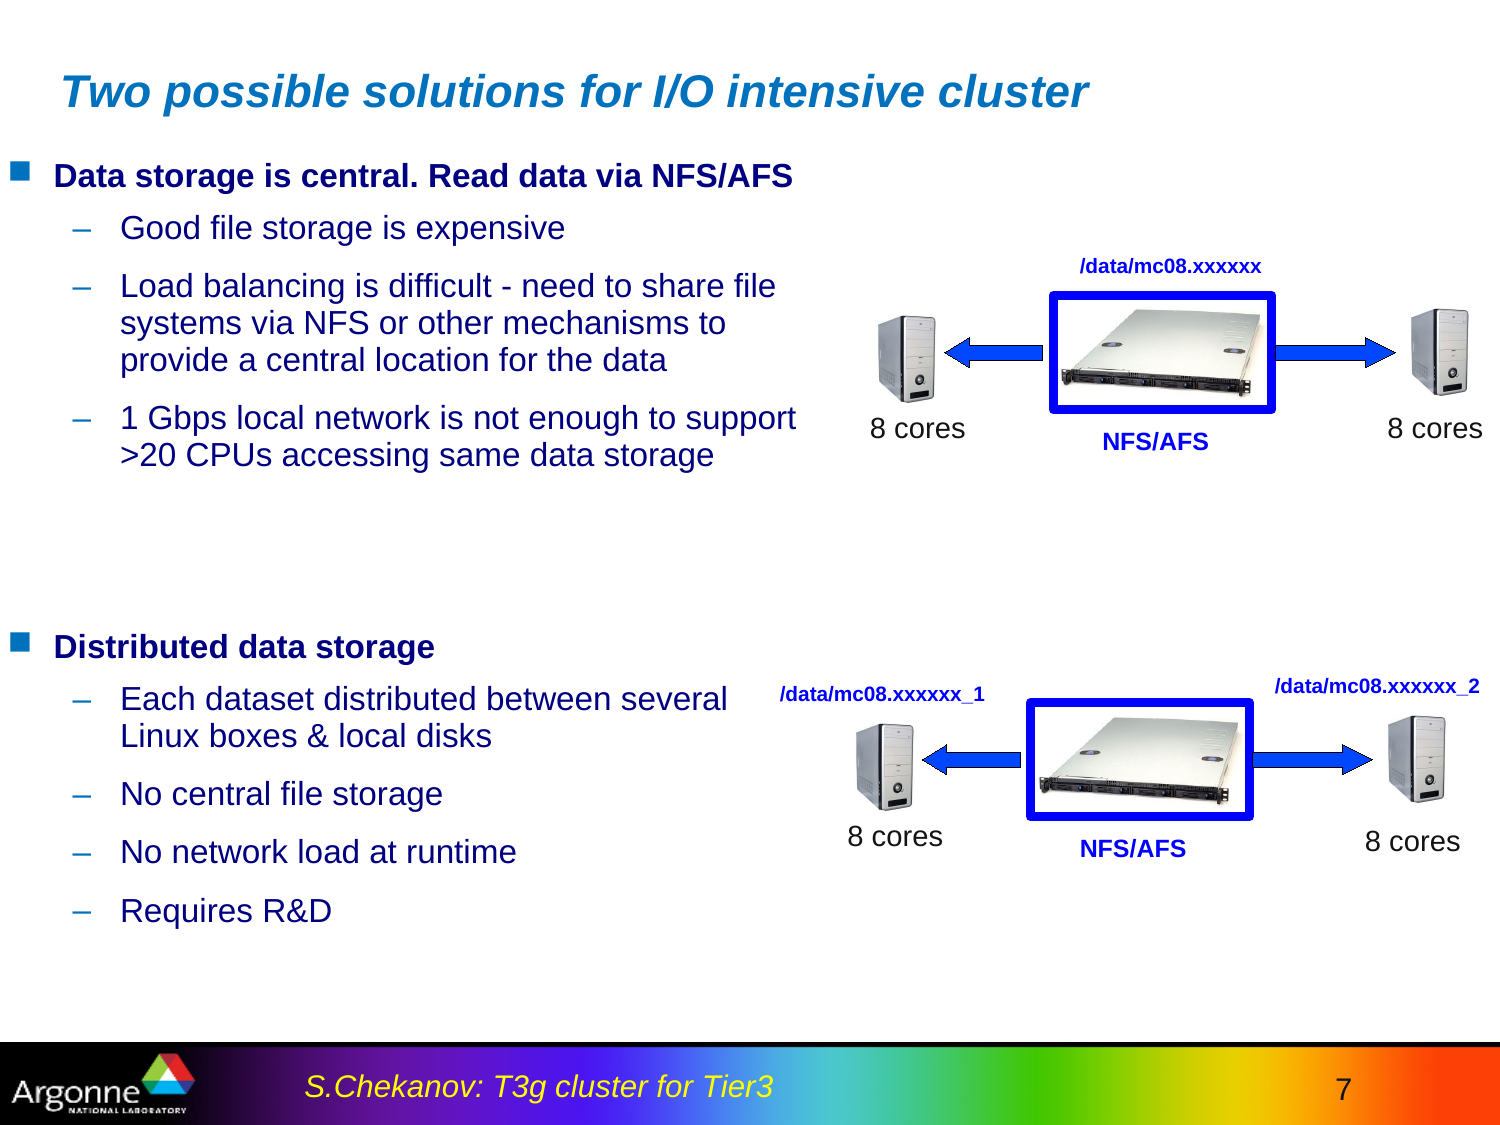

# Two possible solutions for I/O intensive cluster
Data storage is central. Read data via NFS/AFS
Good file storage is expensive
Load balancing is difficult - need to share file systems via NFS or other mechanisms to provide a central location for the data
1 Gbps local network is not enough to support >20 CPUs accessing same data storage
Distributed data storage
Each dataset distributed between several Linux boxes & local disks
No central file storage
No network load at runtime
Requires R&D
/data/mc08.xxxxxx
8 cores
8 cores
NFS/AFS
/data/mc08.xxxxxx_2
/data/mc08.xxxxxx_1
8 cores
8 cores
NFS/AFS